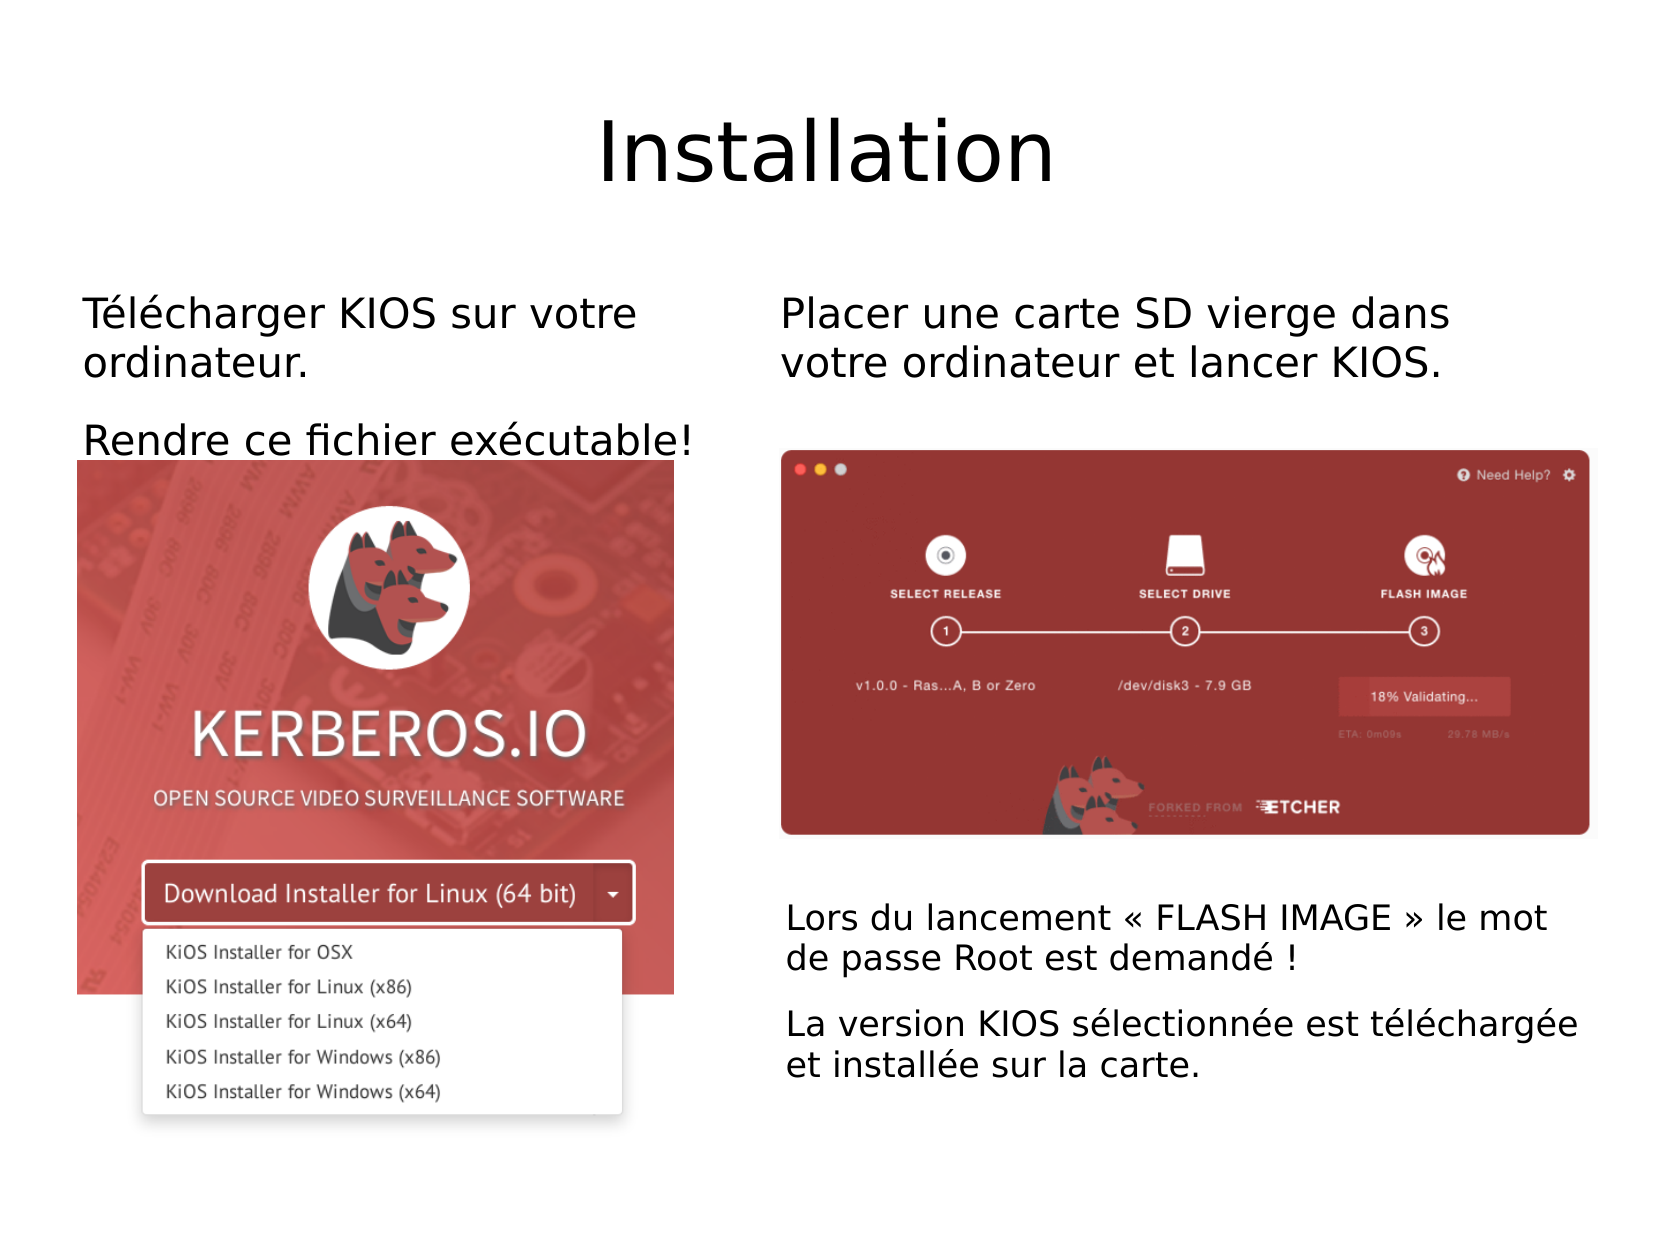

# Installation
Télécharger KIOS sur votre ordinateur.
Rendre ce fichier exécutable!
Placer une carte SD vierge dans votre ordinateur et lancer KIOS.
Lors du lancement « FLASH IMAGE » le mot de passe Root est demandé !
La version KIOS sélectionnée est téléchargée et installée sur la carte.